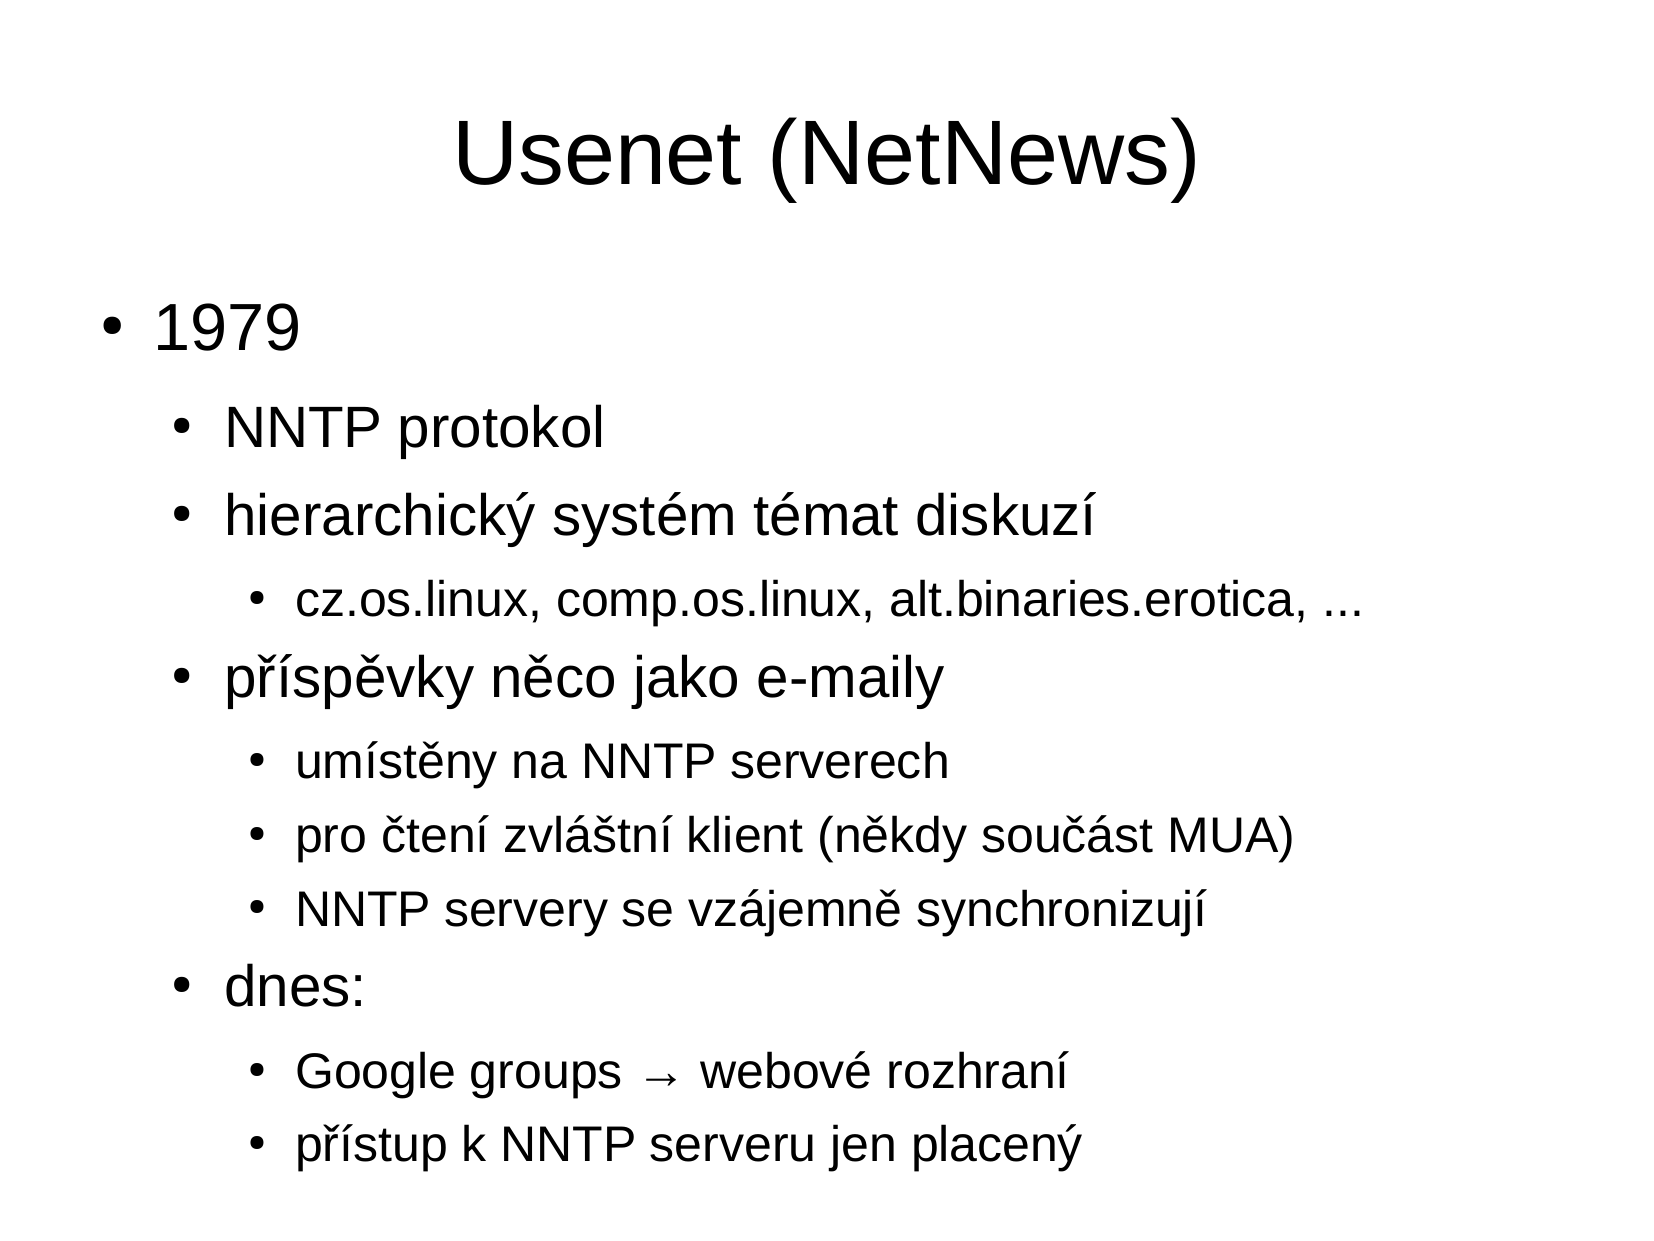

# Usenet (NetNews)
1979
NNTP protokol
hierarchický systém témat diskuzí
cz.os.linux, comp.os.linux, alt.binaries.erotica, ...
příspěvky něco jako e-maily
umístěny na NNTP serverech
pro čtení zvláštní klient (někdy součást MUA)
NNTP servery se vzájemně synchronizují
dnes:
Google groups → webové rozhraní
přístup k NNTP serveru jen placený